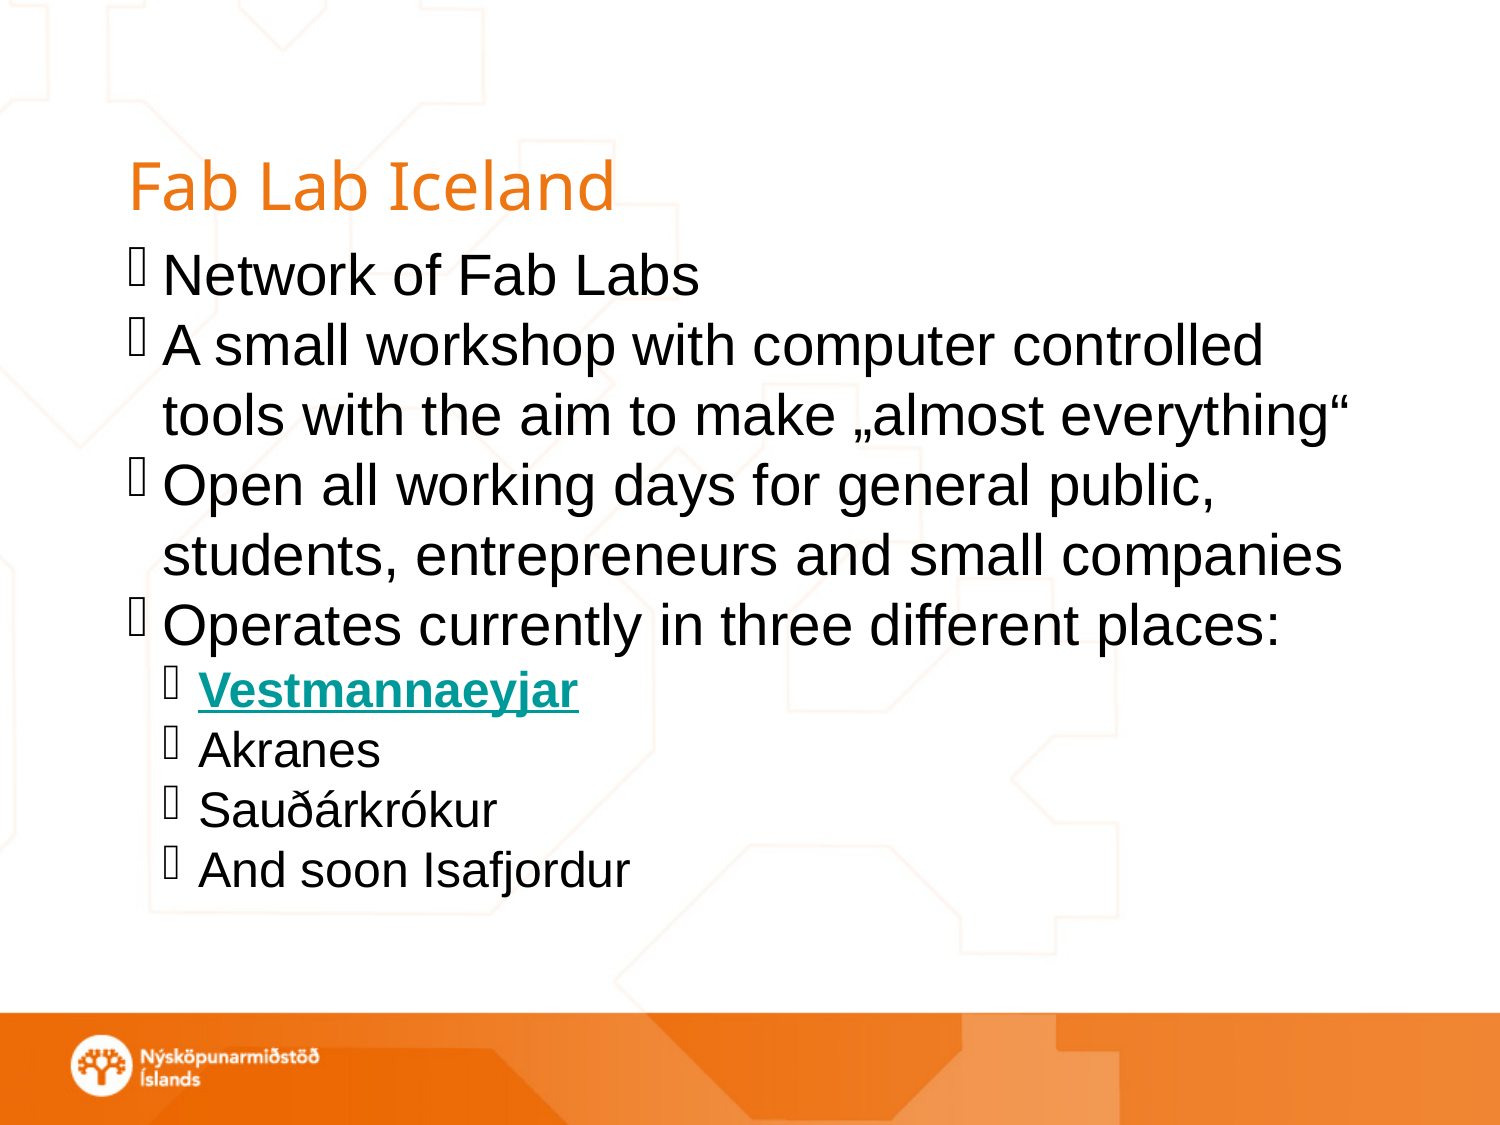

Fab Lab Iceland
Network of Fab Labs
A small workshop with computer controlled tools with the aim to make „almost everything“
Open all working days for general public, students, entrepreneurs and small companies
Operates currently in three different places:
Vestmannaeyjar
Akranes
Sauðárkrókur
And soon Isafjordur